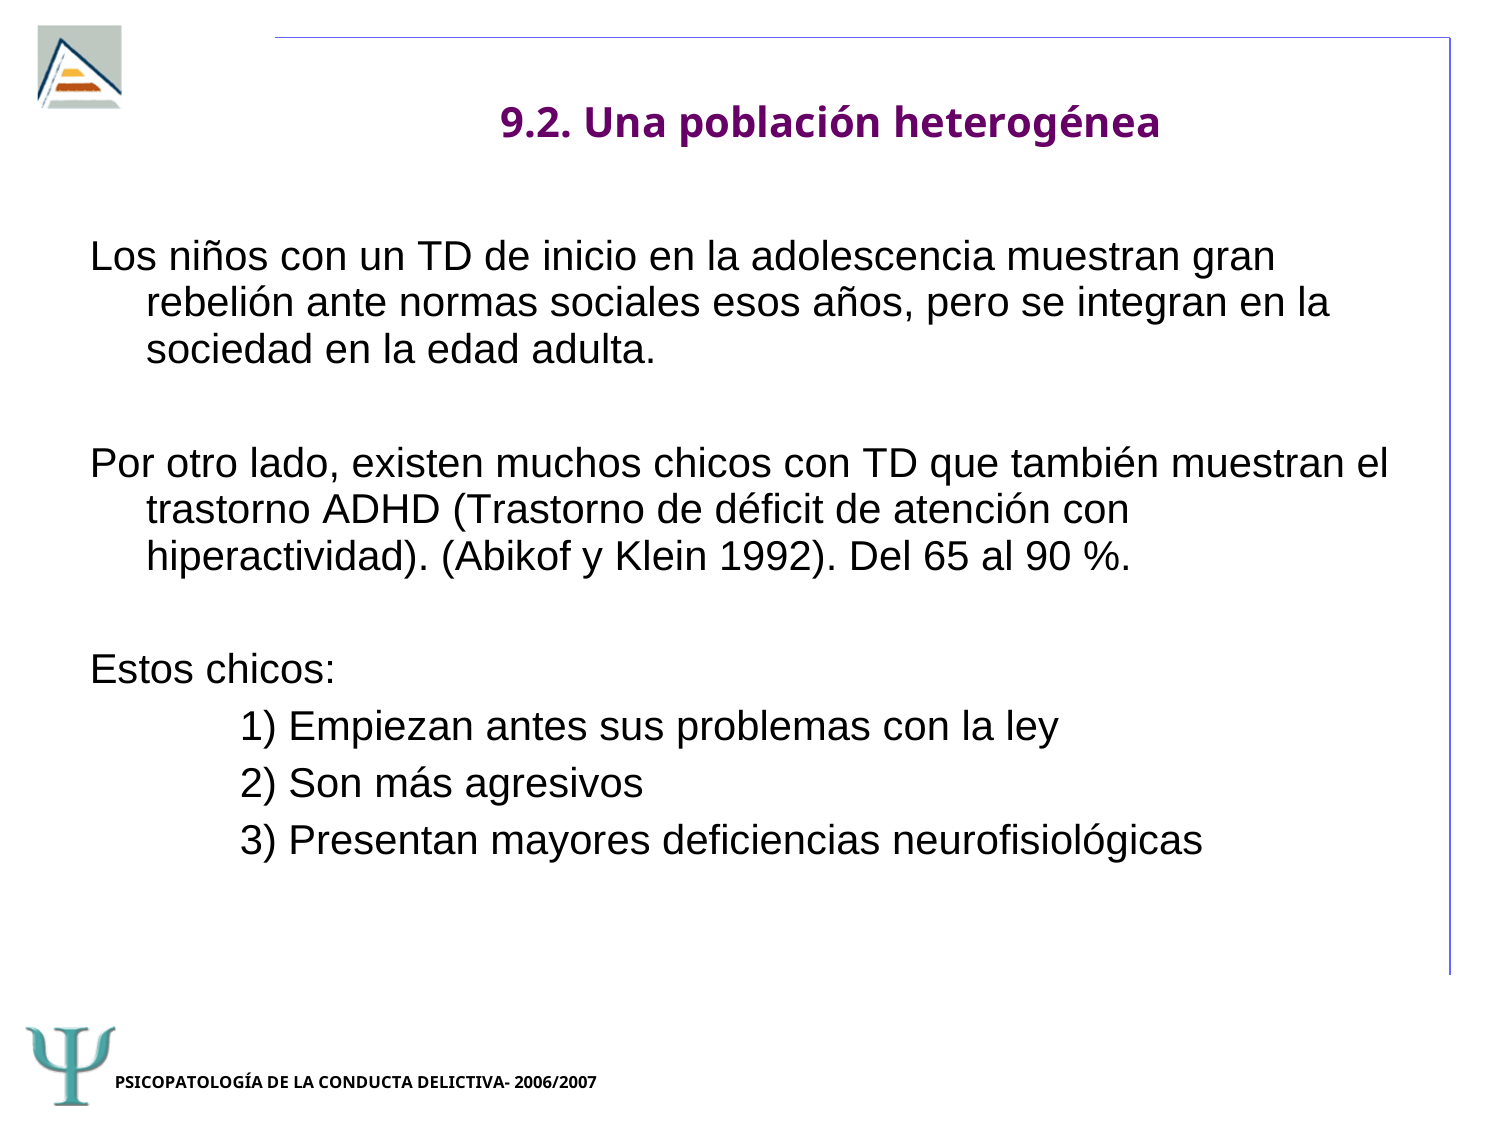

# 9.2. Una población heterogénea
Los niños con un TD de inicio en la adolescencia muestran gran rebelión ante normas sociales esos años, pero se integran en la sociedad en la edad adulta.
Por otro lado, existen muchos chicos con TD que también muestran el trastorno ADHD (Trastorno de déficit de atención con hiperactividad). (Abikof y Klein 1992). Del 65 al 90 %.
Estos chicos:
		1) Empiezan antes sus problemas con la ley
		2) Son más agresivos
		3) Presentan mayores deficiencias neurofisiológicas